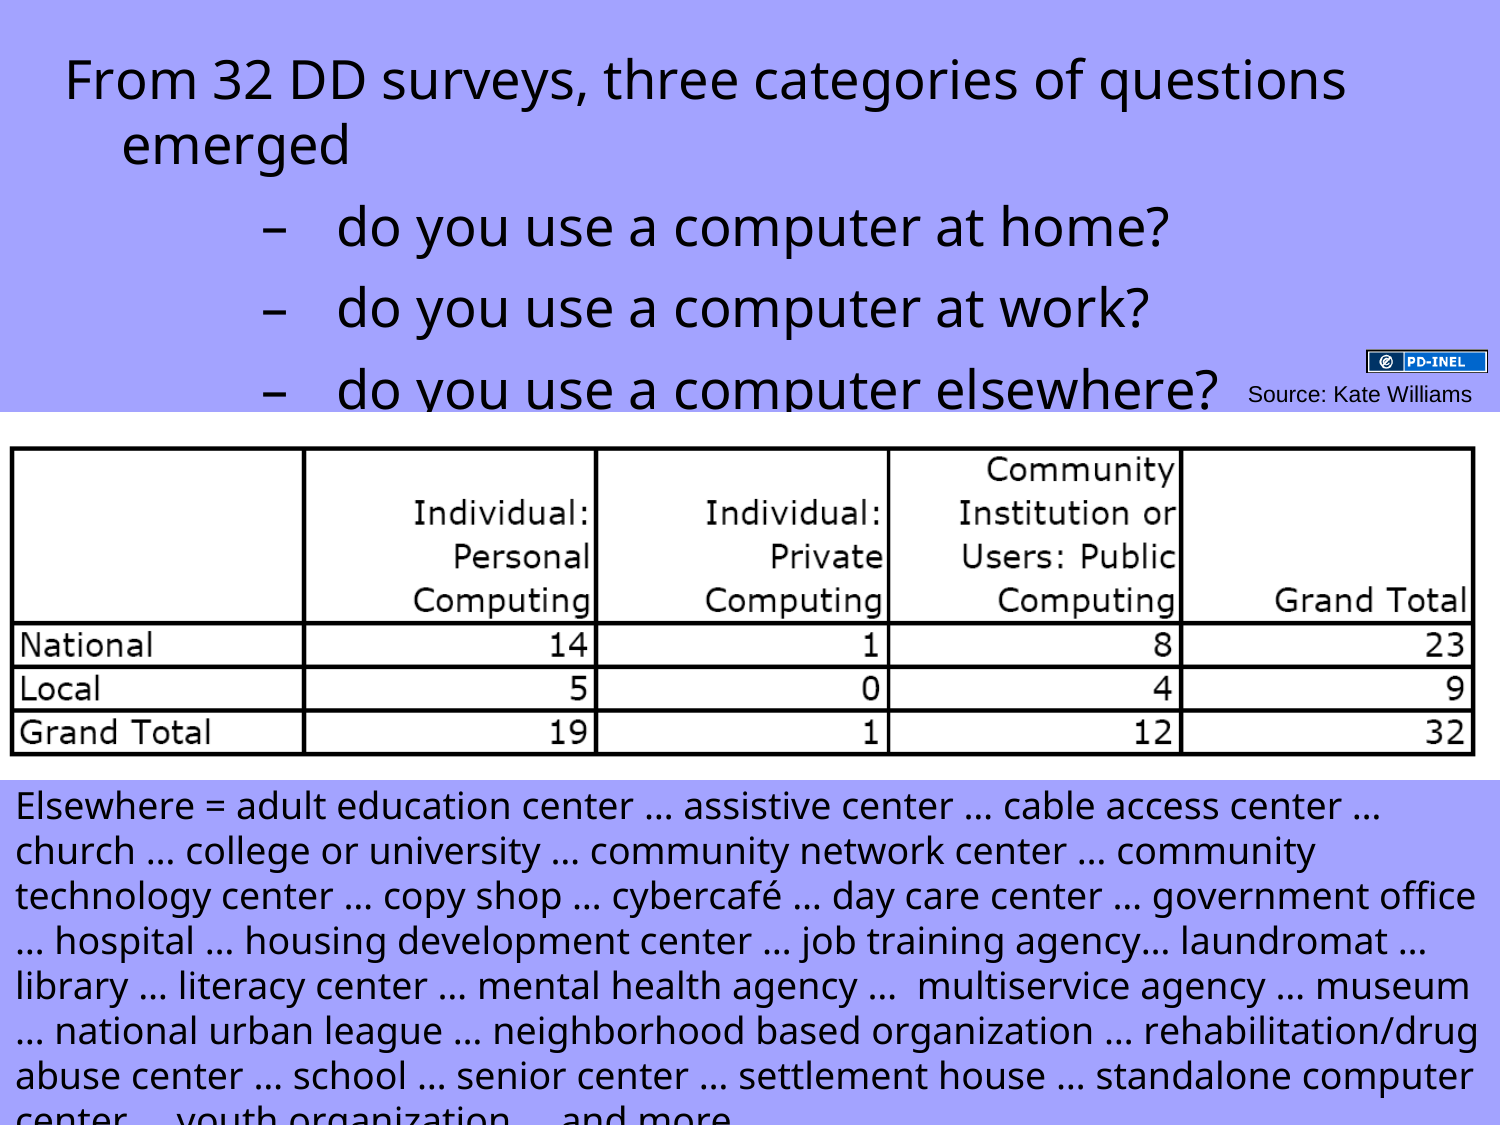

From 32 DD surveys, three categories of questions emerged
do you use a computer at home?
do you use a computer at work?
do you use a computer elsewhere?
Source: Kate Williams
# Elsewhere = adult education center … assistive center … cable access center … church … college or university … community network center … community technology center … copy shop … cybercafé … day care center … government office … hospital … housing development center … job training agency… laundromat … library … literacy center … mental health agency … multiservice agency … museum … national urban league … neighborhood based organization … rehabilitation/drug abuse center … school … senior center … settlement house … standalone computer center … youth organization … and more